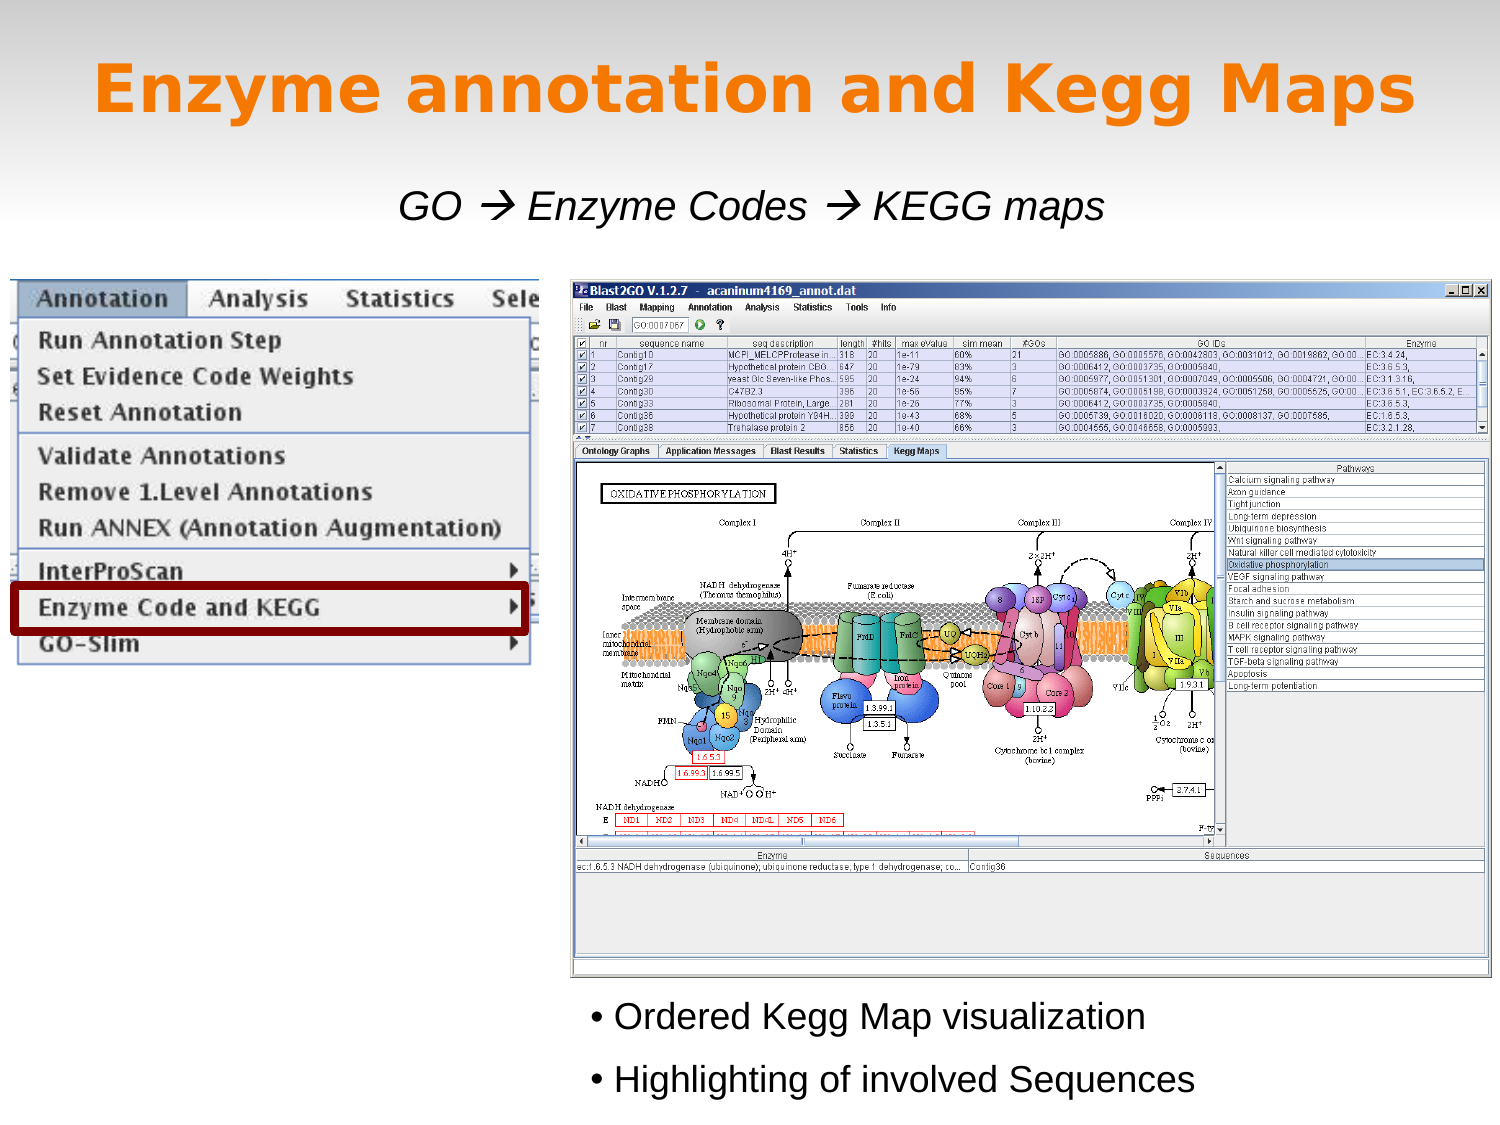

# Enzyme annotation and Kegg Maps
 GO  Enzyme Codes  KEGG maps
 Ordered Kegg Map visualization
 Highlighting of involved Sequences